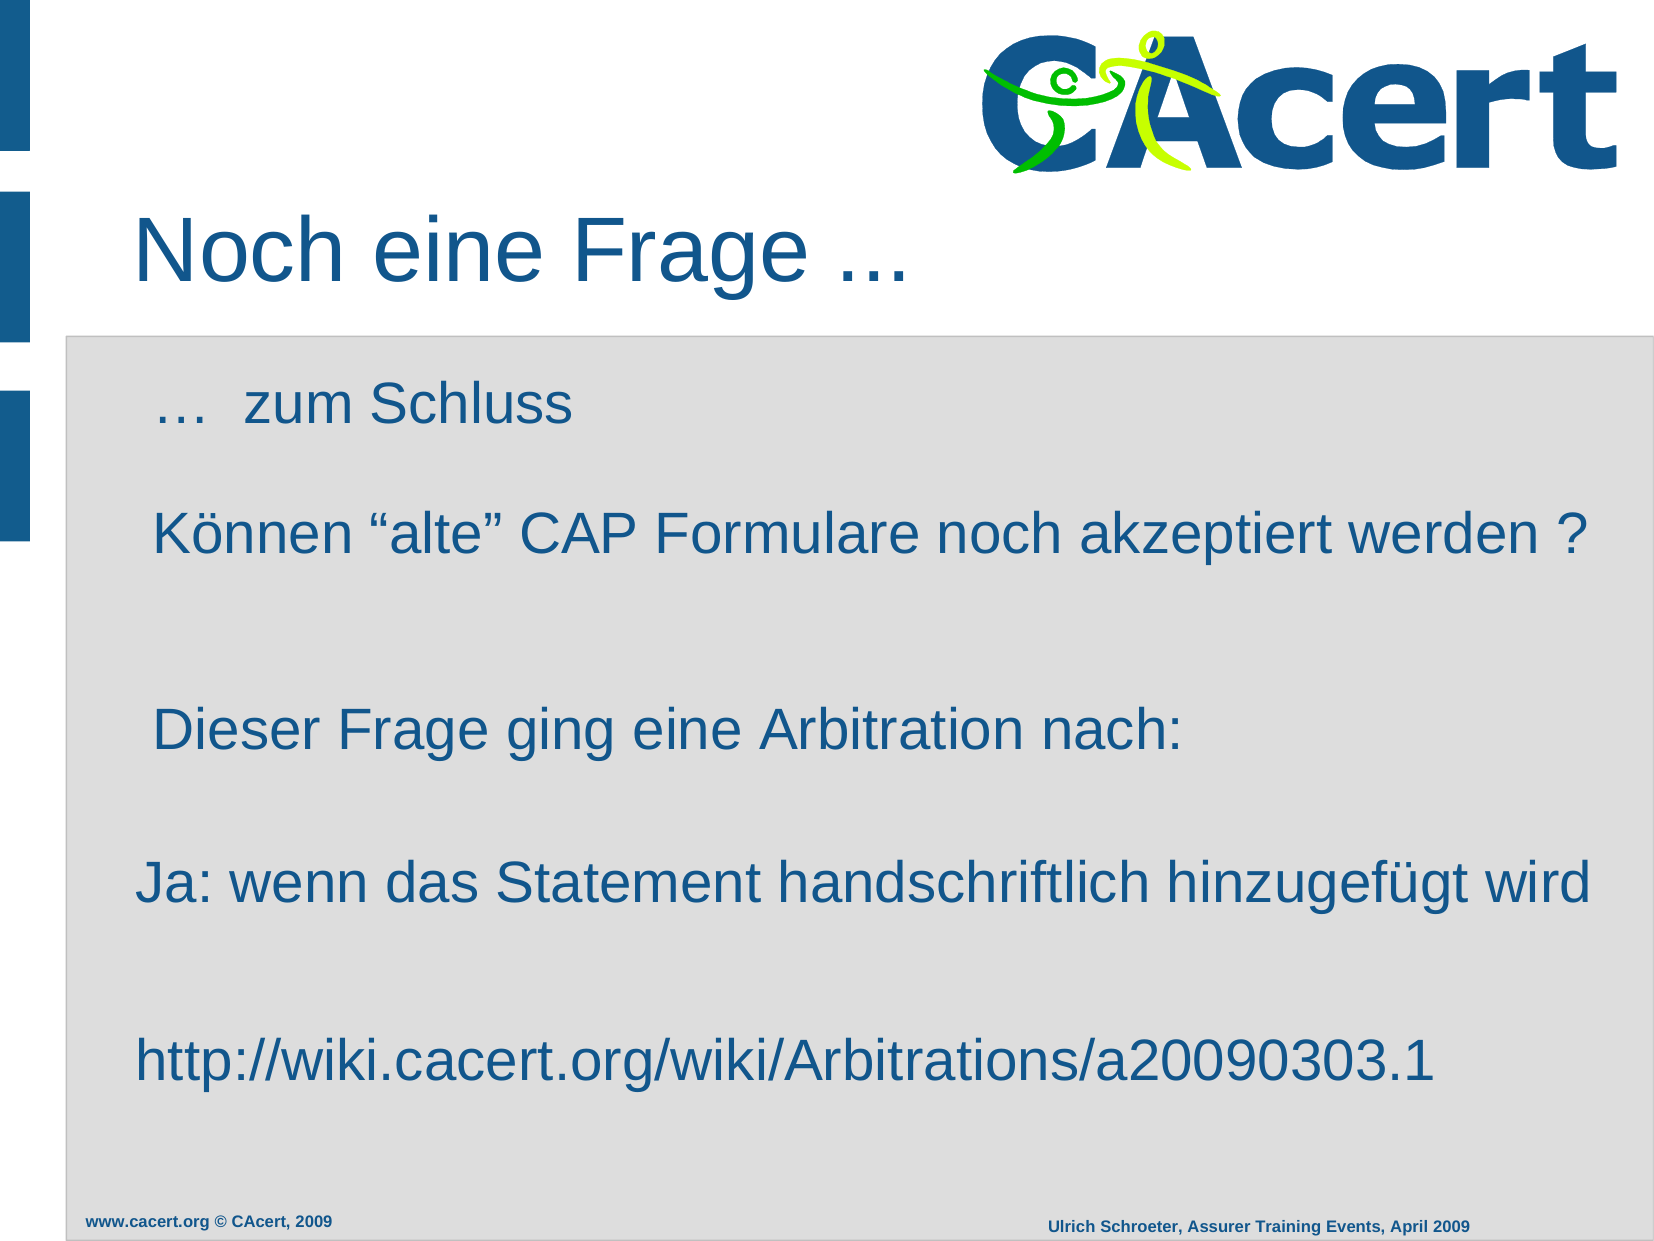

Noch eine Frage ...
… zum Schluss
Können “alte” CAP Formulare noch akzeptiert werden ?
Dieser Frage ging eine Arbitration nach:
Ja: wenn das Statement handschriftlich hinzugefügt wird
http://wiki.cacert.org/wiki/Arbitrations/a20090303.1